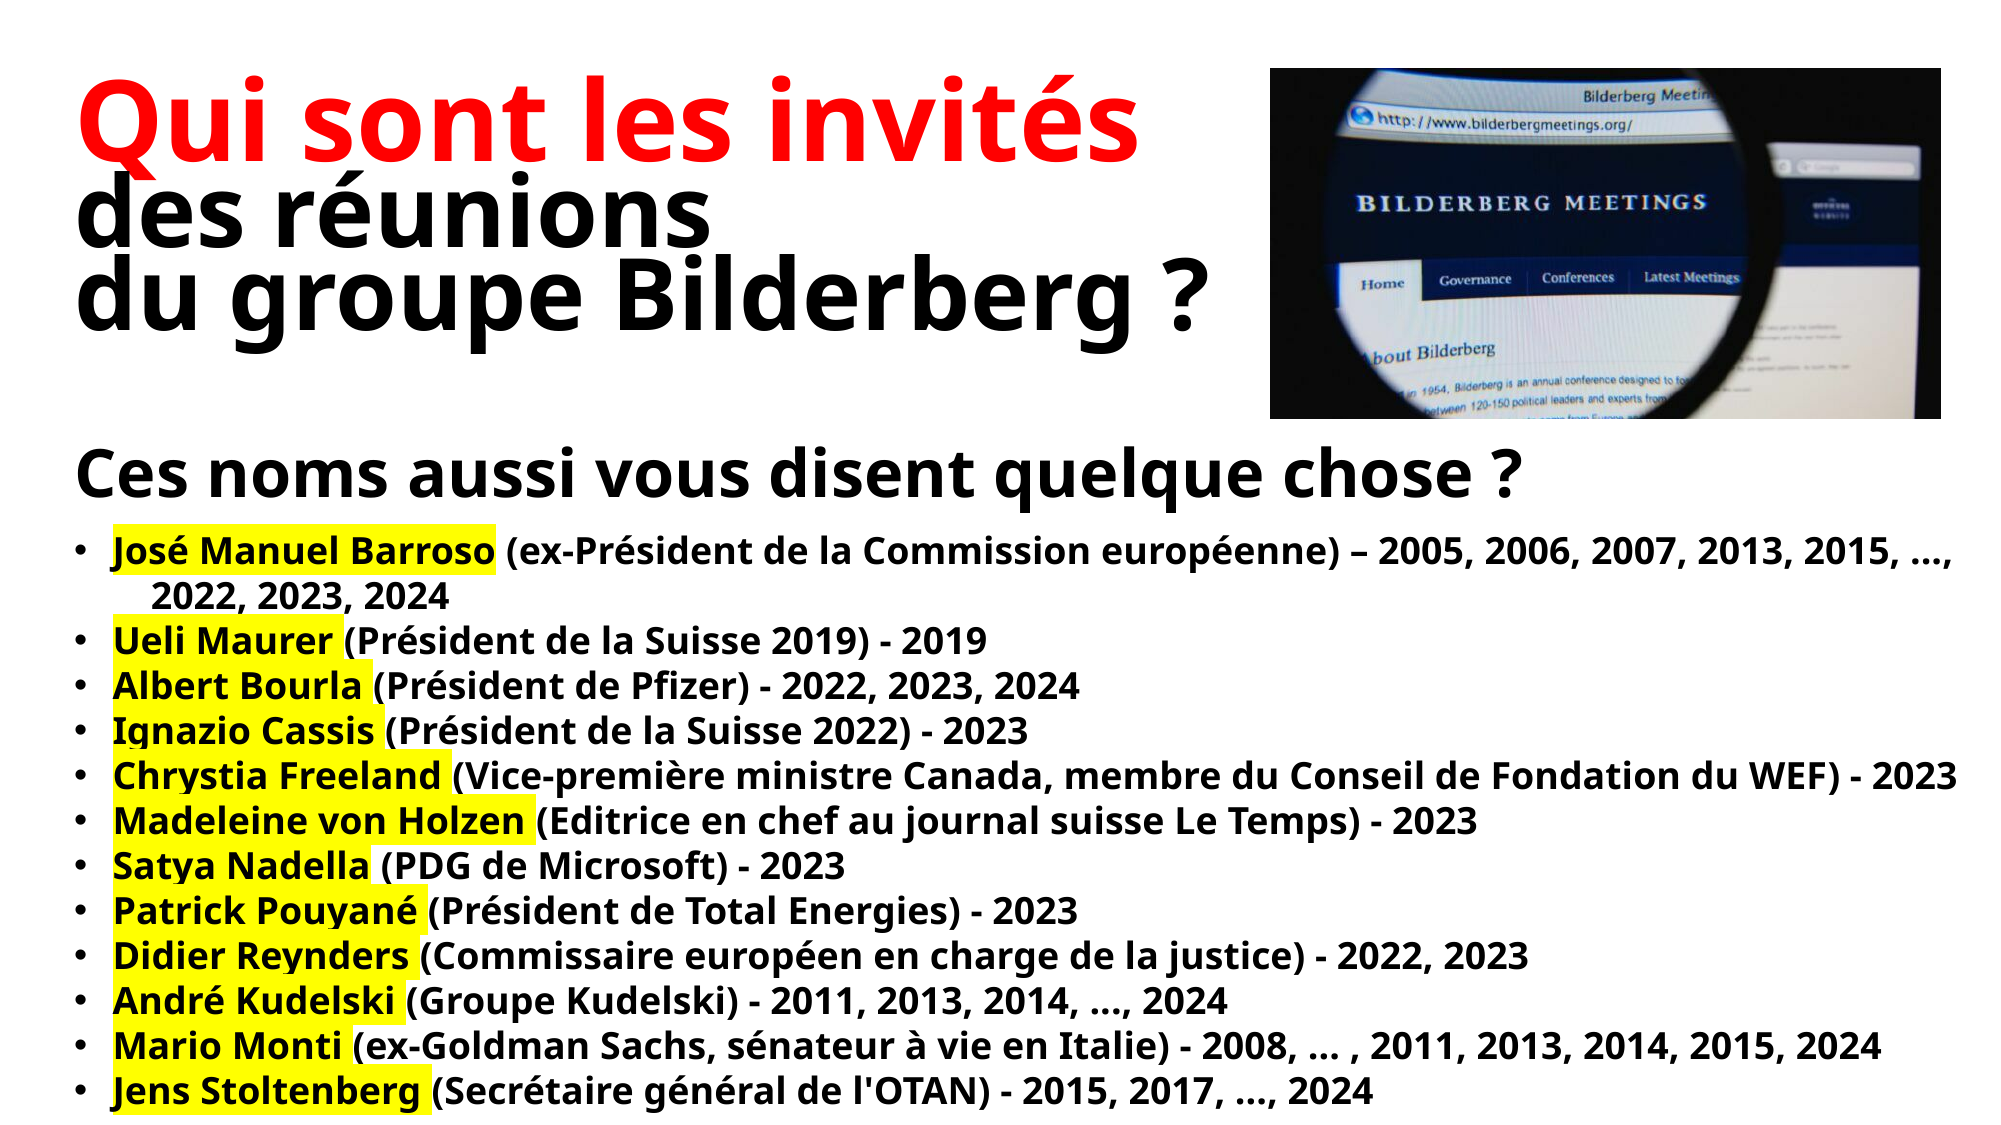

Qui sont les invités
des réunions
du groupe Bilderberg ?
Ces noms aussi vous disent quelque chose ?
José Manuel Barroso (ex-Président de la Commission européenne) – 2005, 2006, 2007, 2013, 2015, ..., 2022, 2023, 2024
Ueli Maurer (Président de la Suisse 2019) - 2019
Albert Bourla (Président de Pfizer) - 2022, 2023, 2024
Ignazio Cassis (Président de la Suisse 2022) - 2023
Chrystia Freeland (Vice-première ministre Canada, membre du Conseil de Fondation du WEF) - 2023
Madeleine von Holzen (Editrice en chef au journal suisse Le Temps) - 2023
Satya Nadella (PDG de Microsoft) - 2023
Patrick Pouyané (Président de Total Energies) - 2023
Didier Reynders (Commissaire européen en charge de la justice) - 2022, 2023
André Kudelski (Groupe Kudelski) - 2011, 2013, 2014, ..., 2024
Mario Monti (ex-Goldman Sachs, sénateur à vie en Italie) - 2008, ... , 2011, 2013, 2014, 2015, 2024
Jens Stoltenberg (Secrétaire général de l'OTAN) - 2015, 2017, ..., 2024